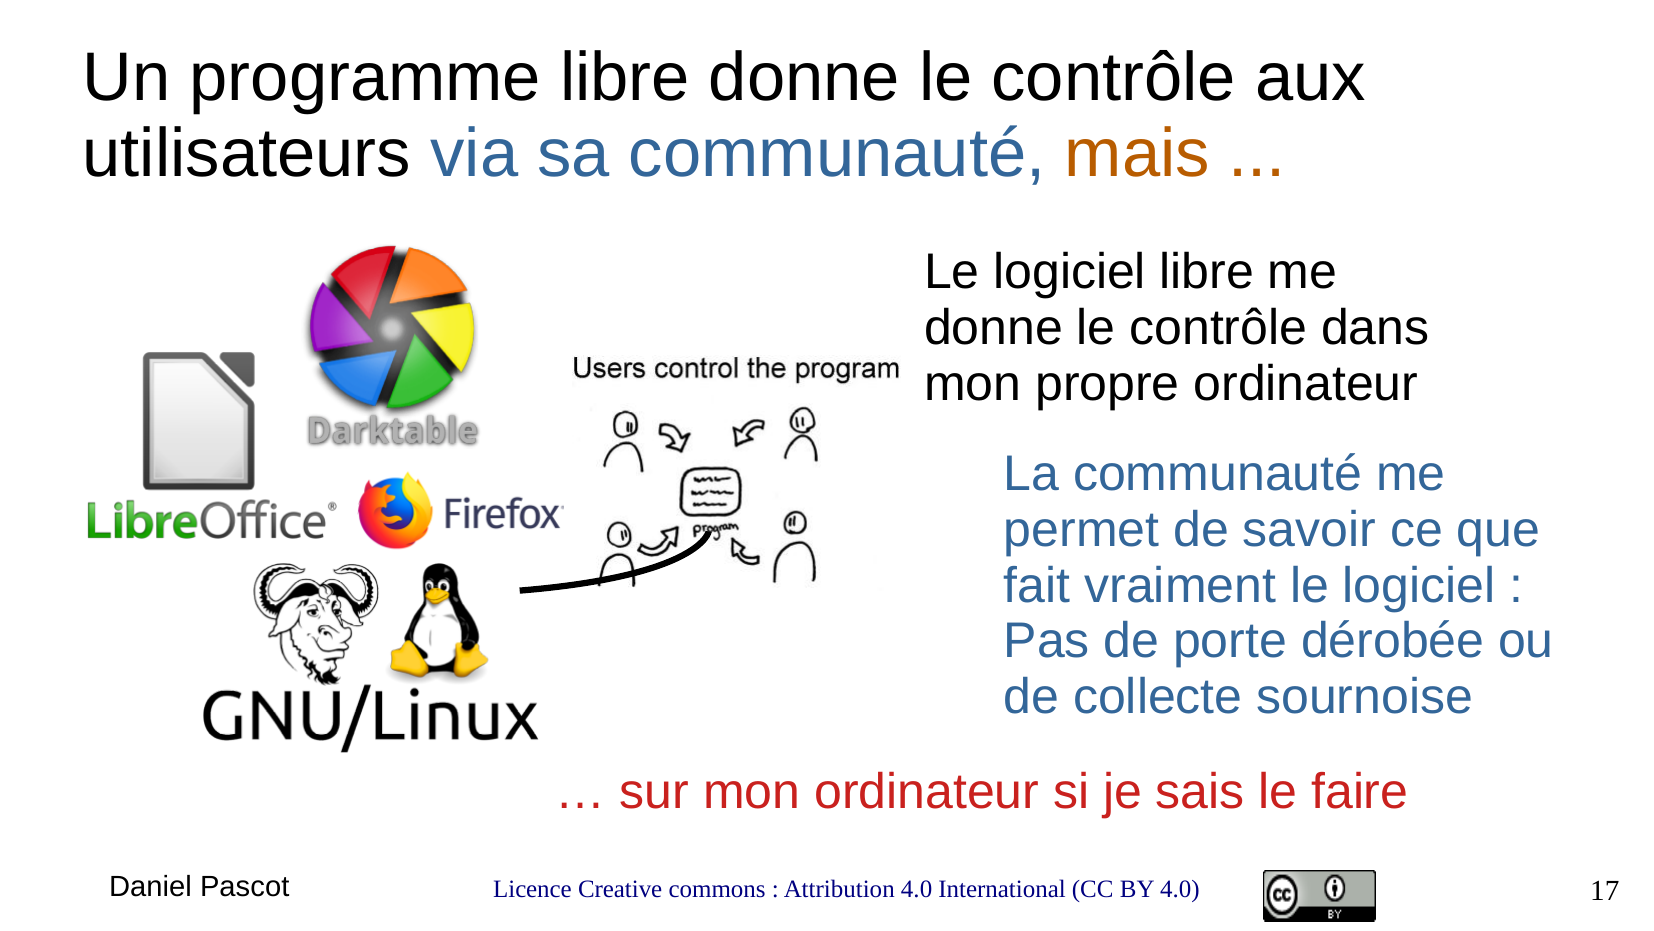

# Un programme libre donne le contrôle aux utilisateurs via sa communauté, mais ...
Le logiciel libre me donne le contrôle dans mon propre ordinateur
La communauté me permet de savoir ce que fait vraiment le logiciel :
Pas de porte dérobée ou de collecte sournoise
… sur mon ordinateur si je sais le faire
17